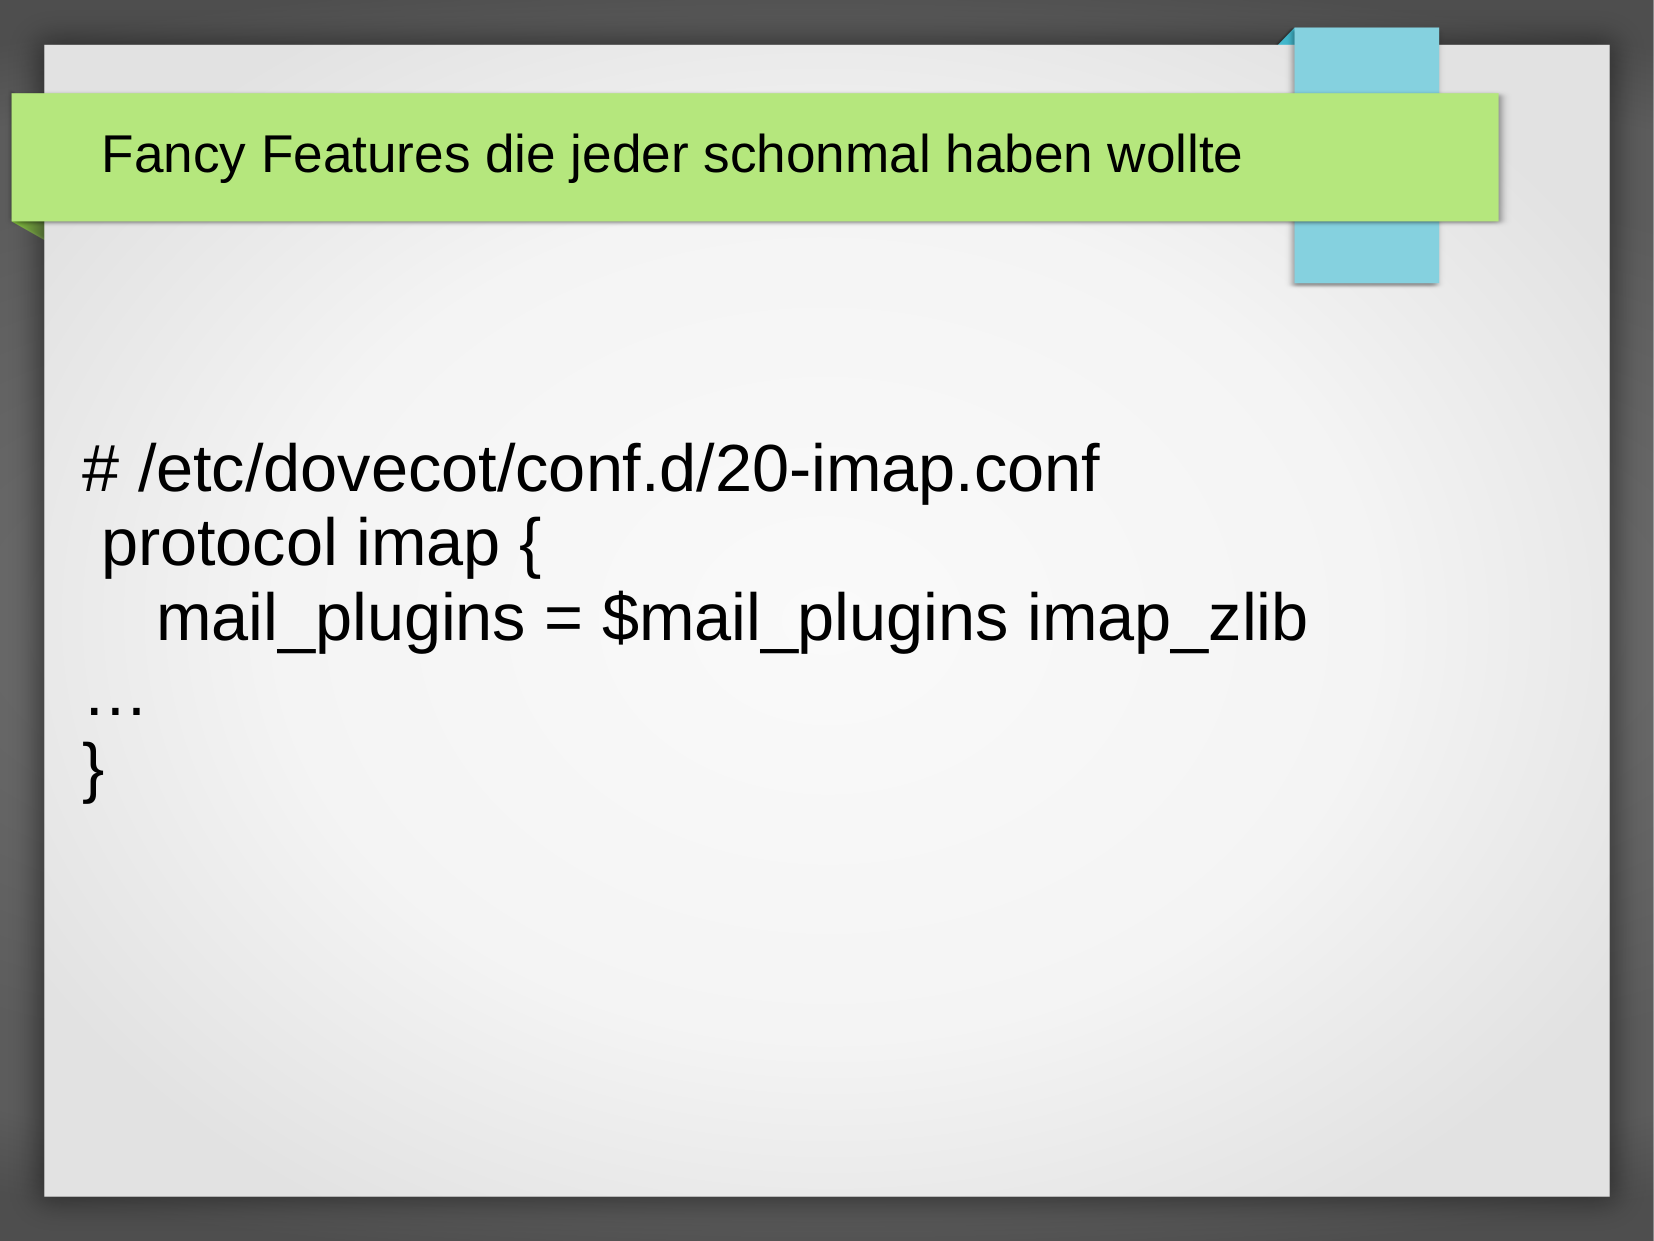

# Fancy Features die jeder schonmal haben wollte
# /etc/dovecot/conf.d/20-imap.conf
 protocol imap {
	mail_plugins = $mail_plugins imap_zlib
…
}